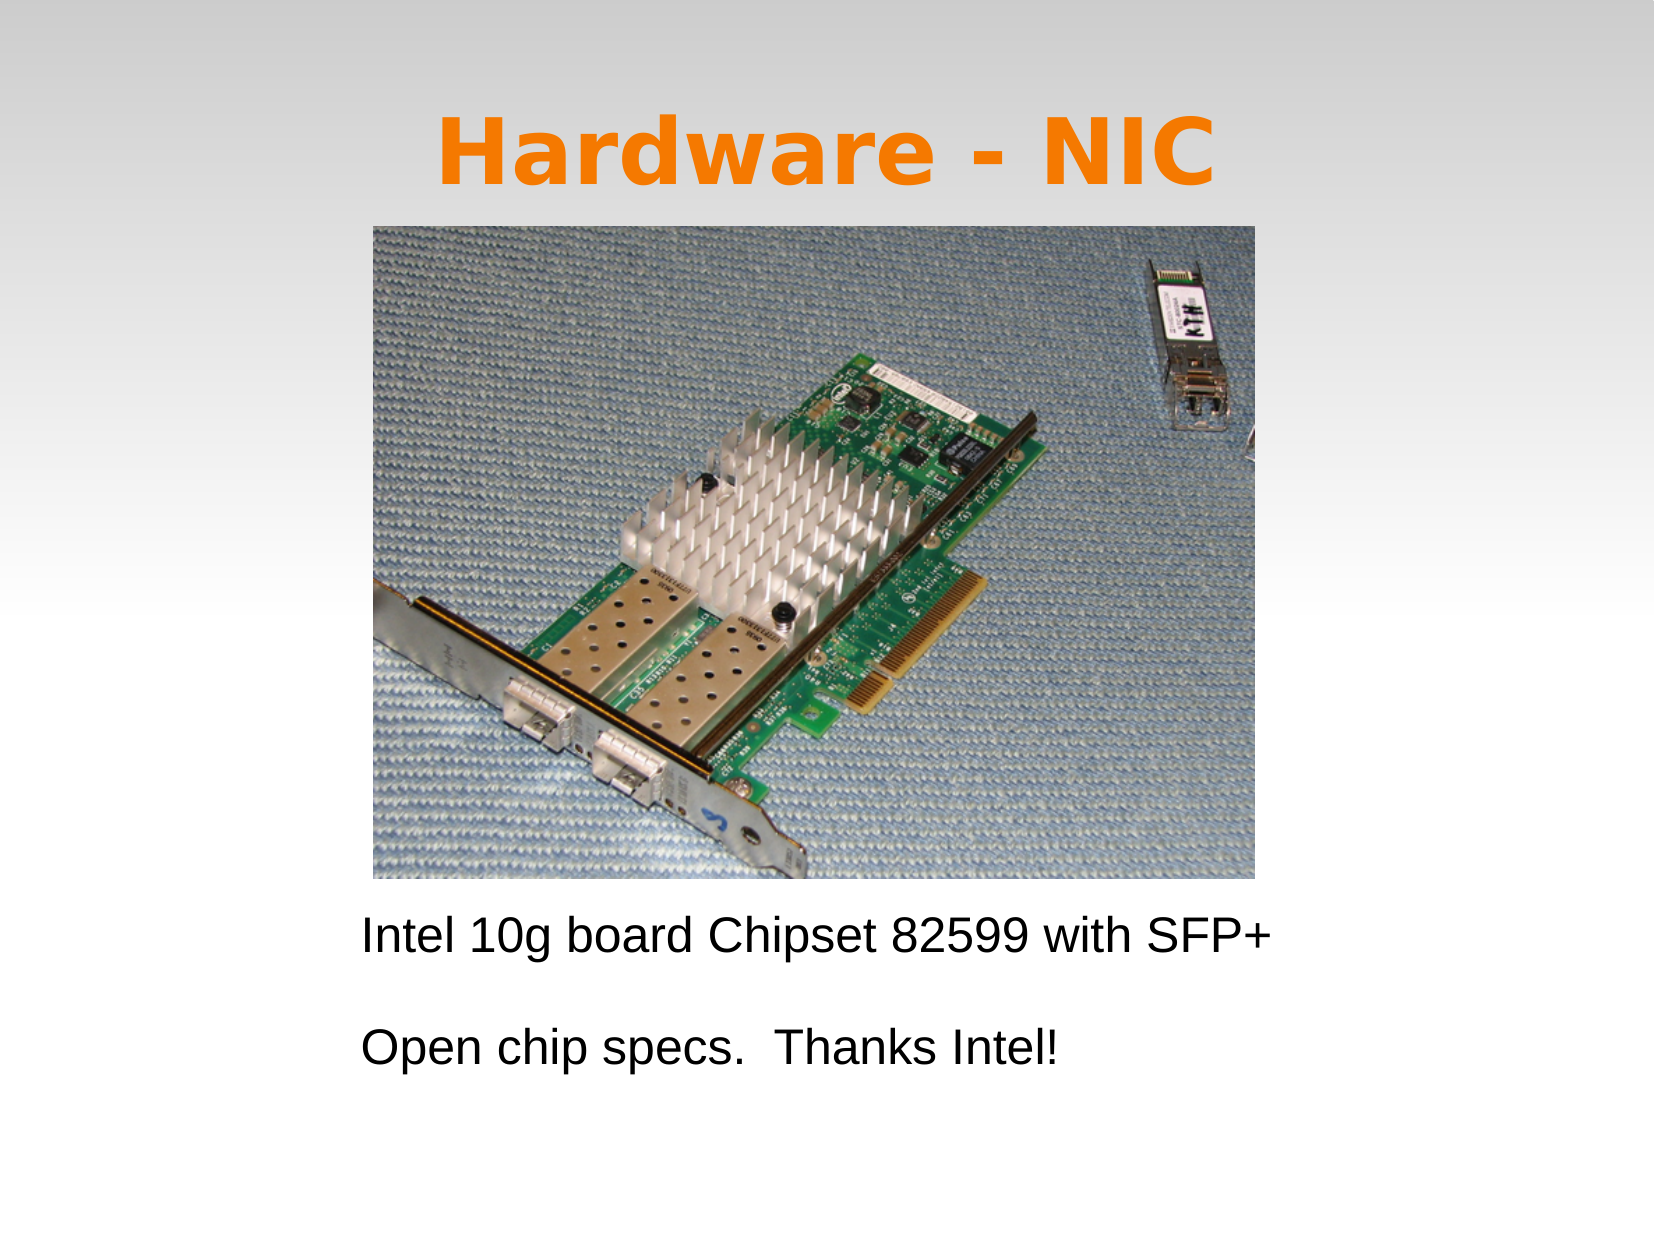

# Hardware - NIC
Intel 10g board Chipset 82599 with SFP+
Open chip specs. Thanks Intel!